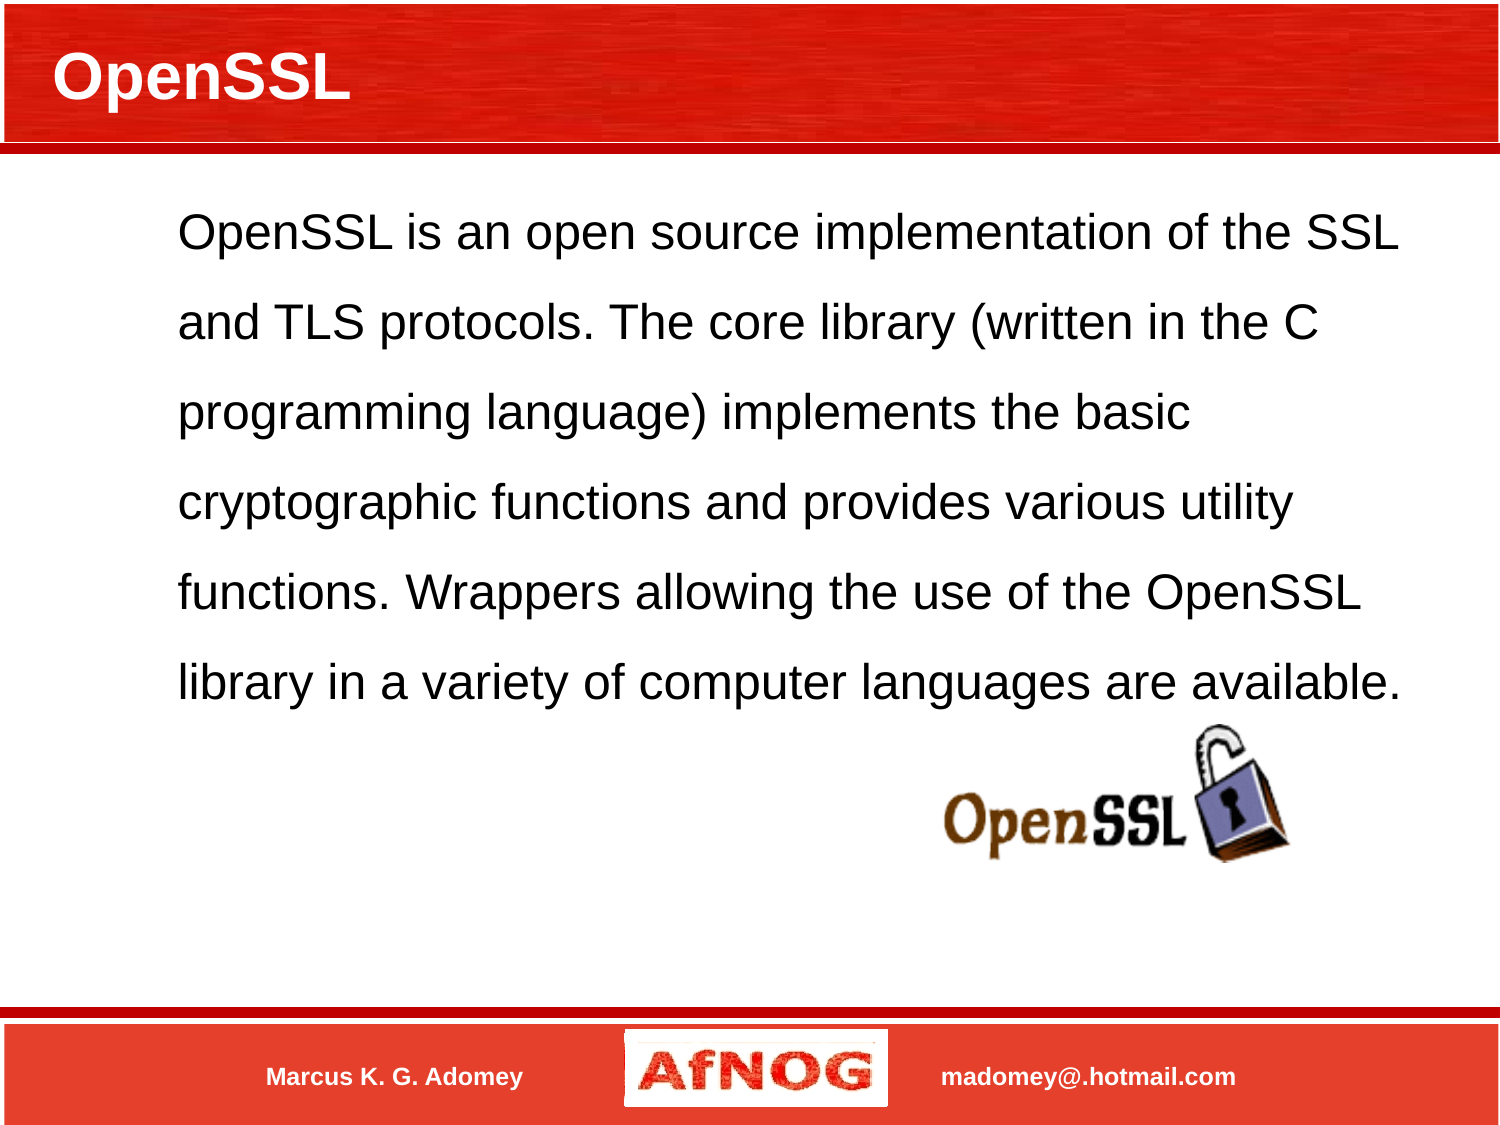

OpenSSL
OpenSSL is an open source implementation of the SSL and TLS protocols. The core library (written in the C programming language) implements the basic cryptographic functions and provides various utility functions. Wrappers allowing the use of the OpenSSL library in a variety of computer languages are available.